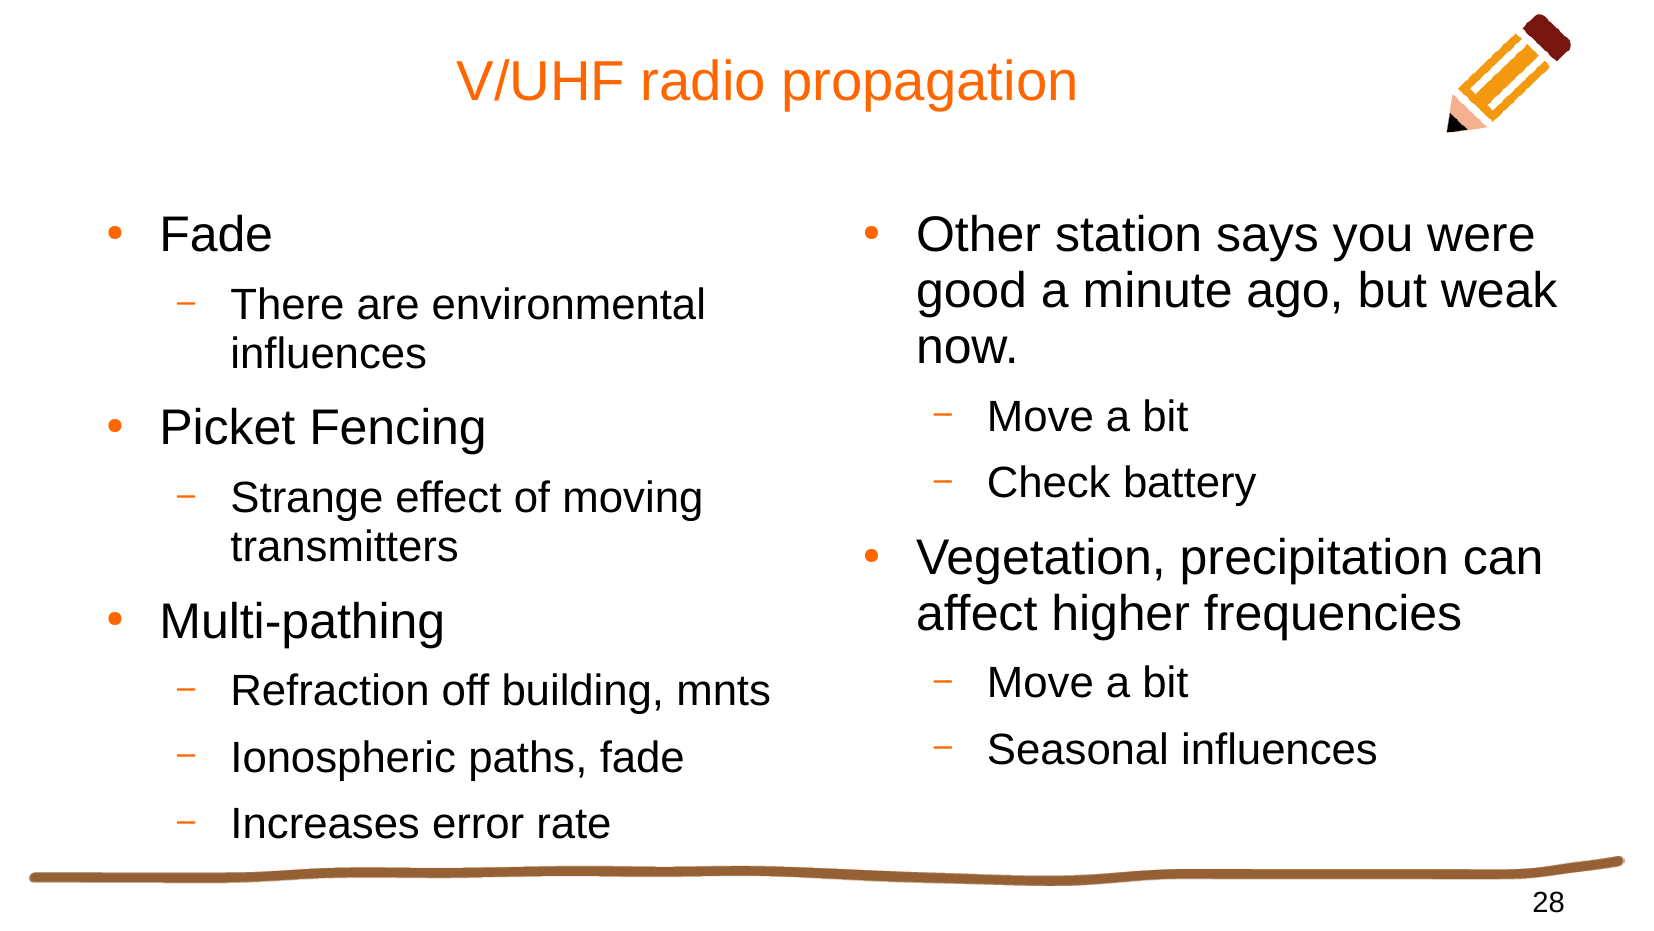

# V/UHF radio propagation
Fade
There are environmental influences
Picket Fencing
Strange effect of moving transmitters
Multi-pathing
Refraction off building, mnts
Ionospheric paths, fade
Increases error rate
Other station says you were good a minute ago, but weak now.
Move a bit
Check battery
Vegetation, precipitation can affect higher frequencies
Move a bit
Seasonal influences
28